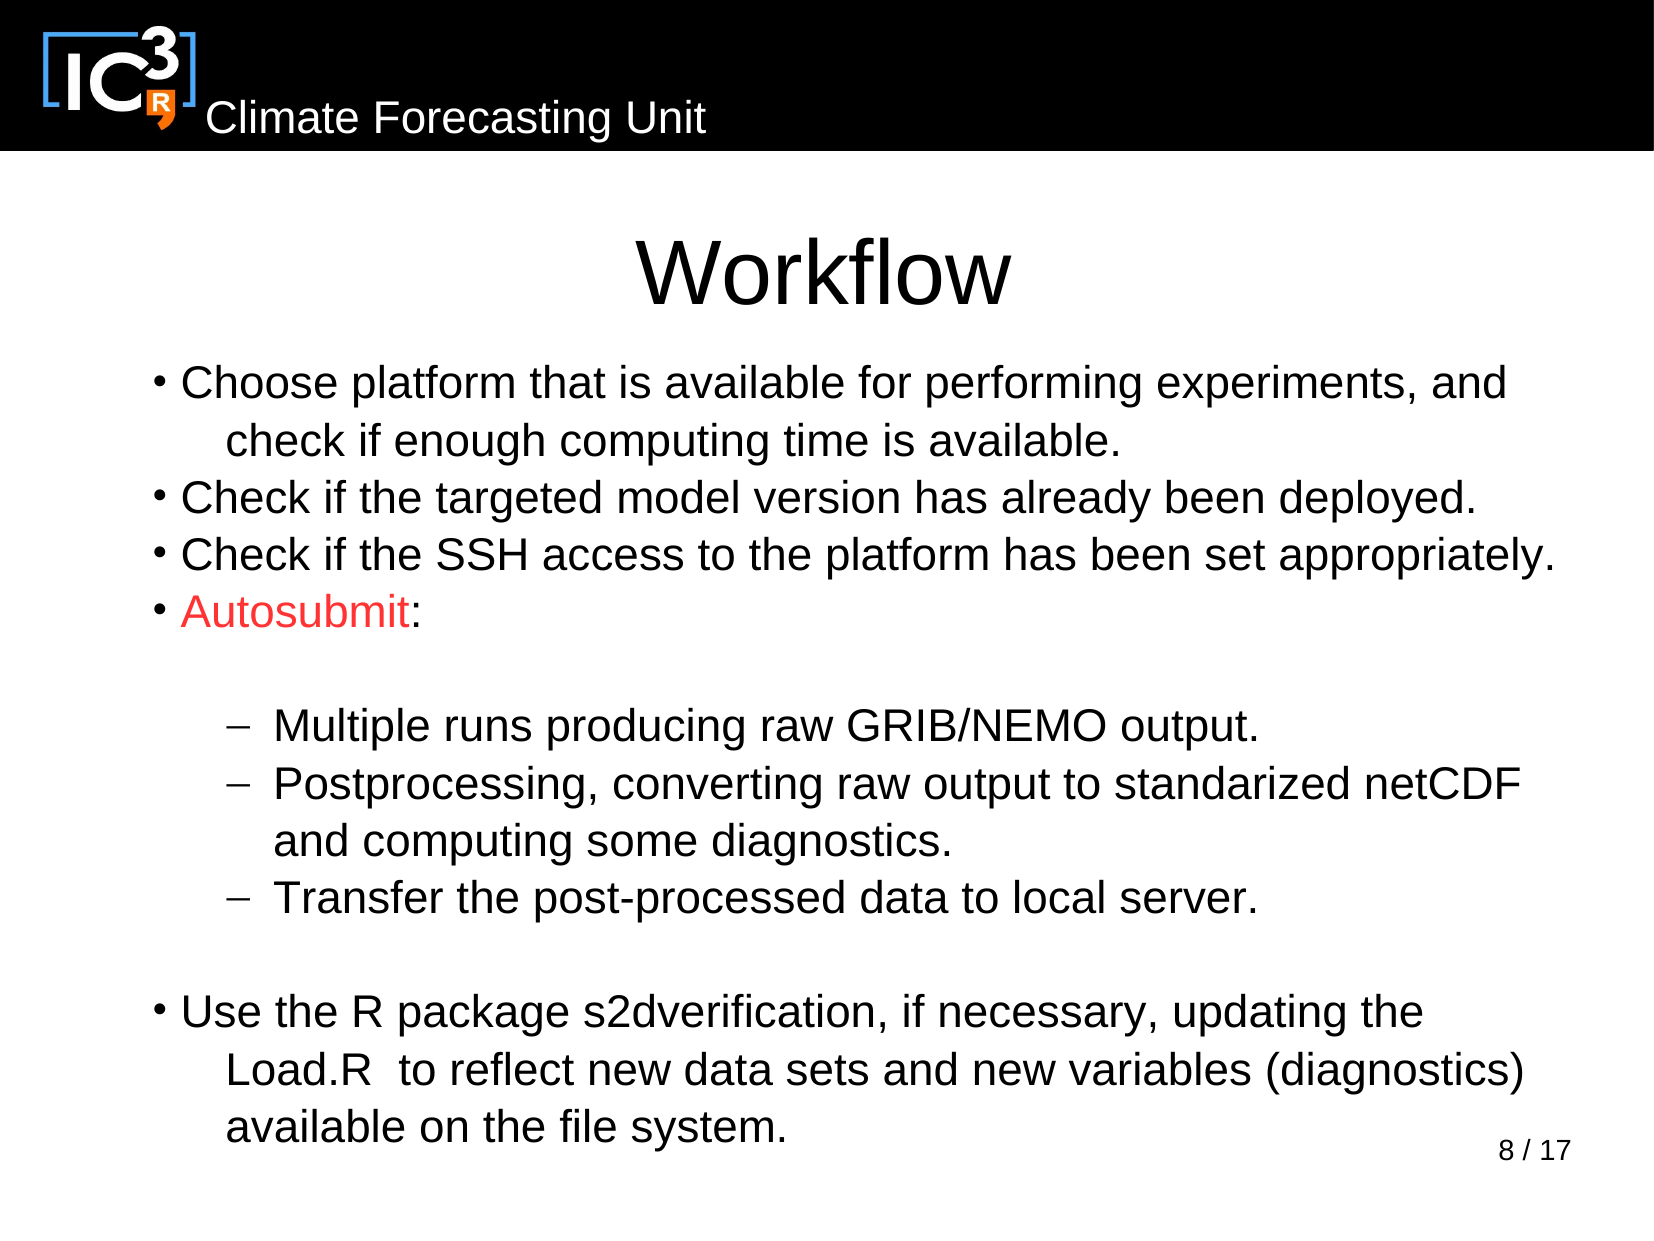

Workflow
 Choose platform that is available for performing experiments, and 		check if enough computing time is available.
 Check if the targeted model version has already been deployed.
 Check if the SSH access to the platform has been set appropriately.
 Autosubmit:
Multiple runs producing raw GRIB/NEMO output.
Postprocessing, converting raw output to standarized netCDF and computing some diagnostics.
Transfer the post-processed data to local server.
 Use the R package s2dverification, if necessary, updating the 		Load.R to reflect new data sets and new variables (diagnostics) 		available on the file system.
8